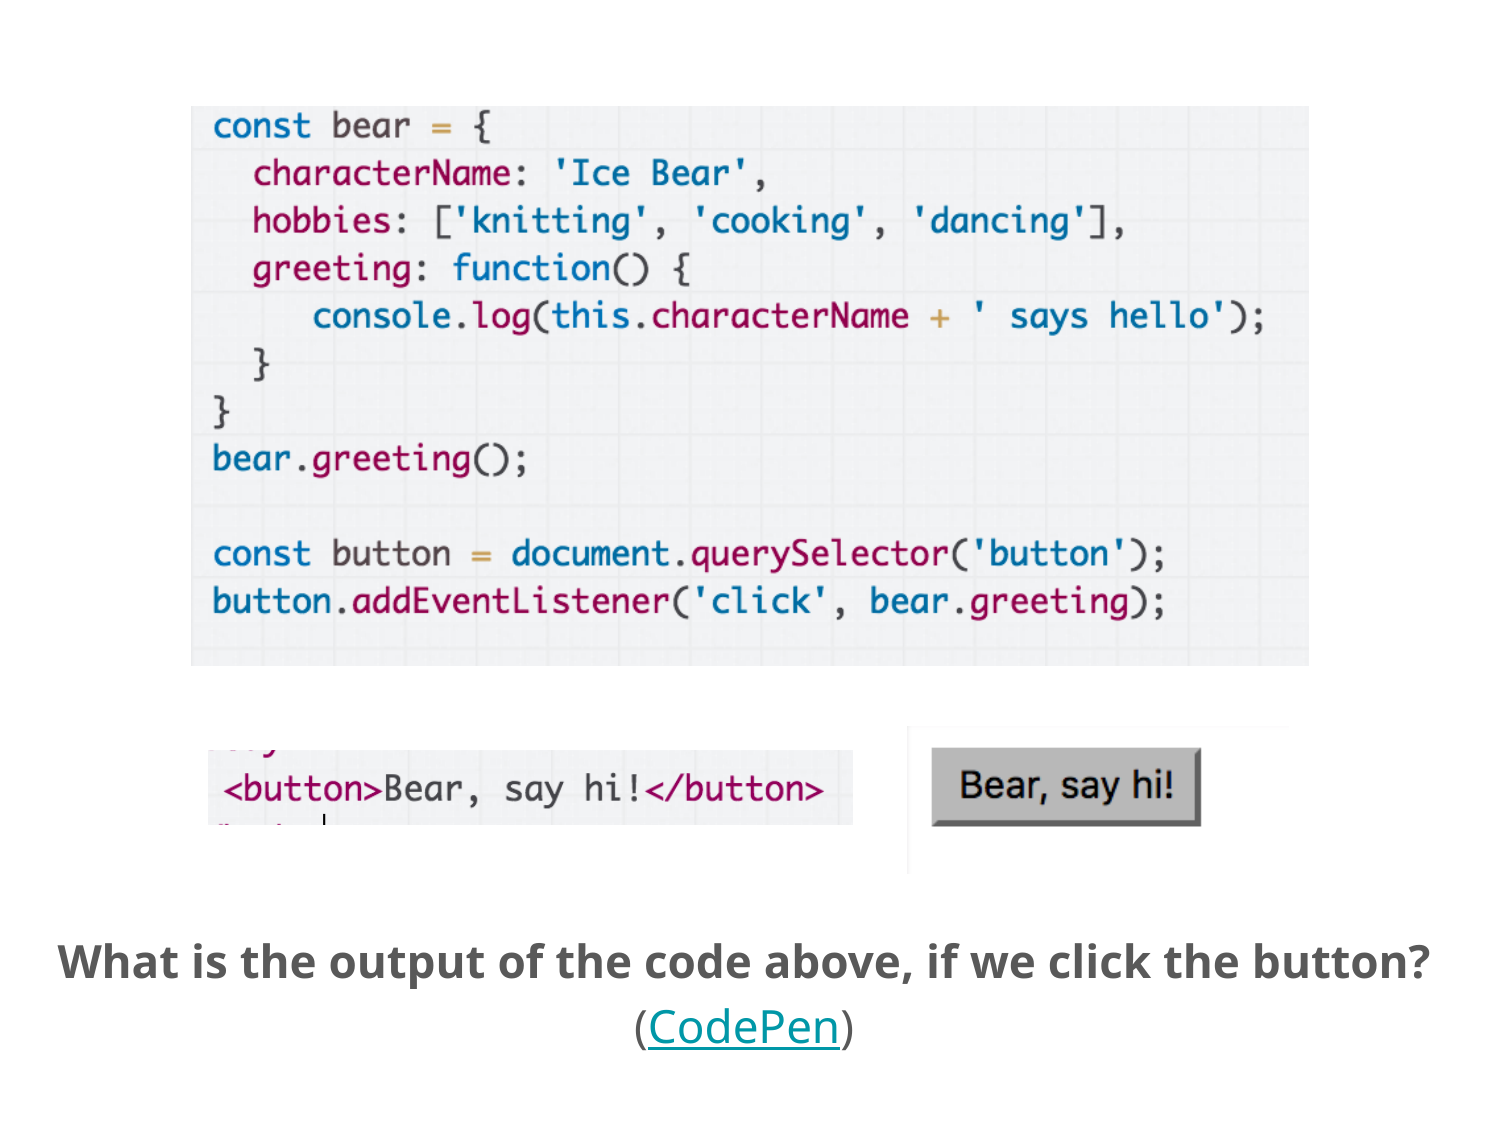

# What is the output of the code above, if we click the button?
(CodePen)